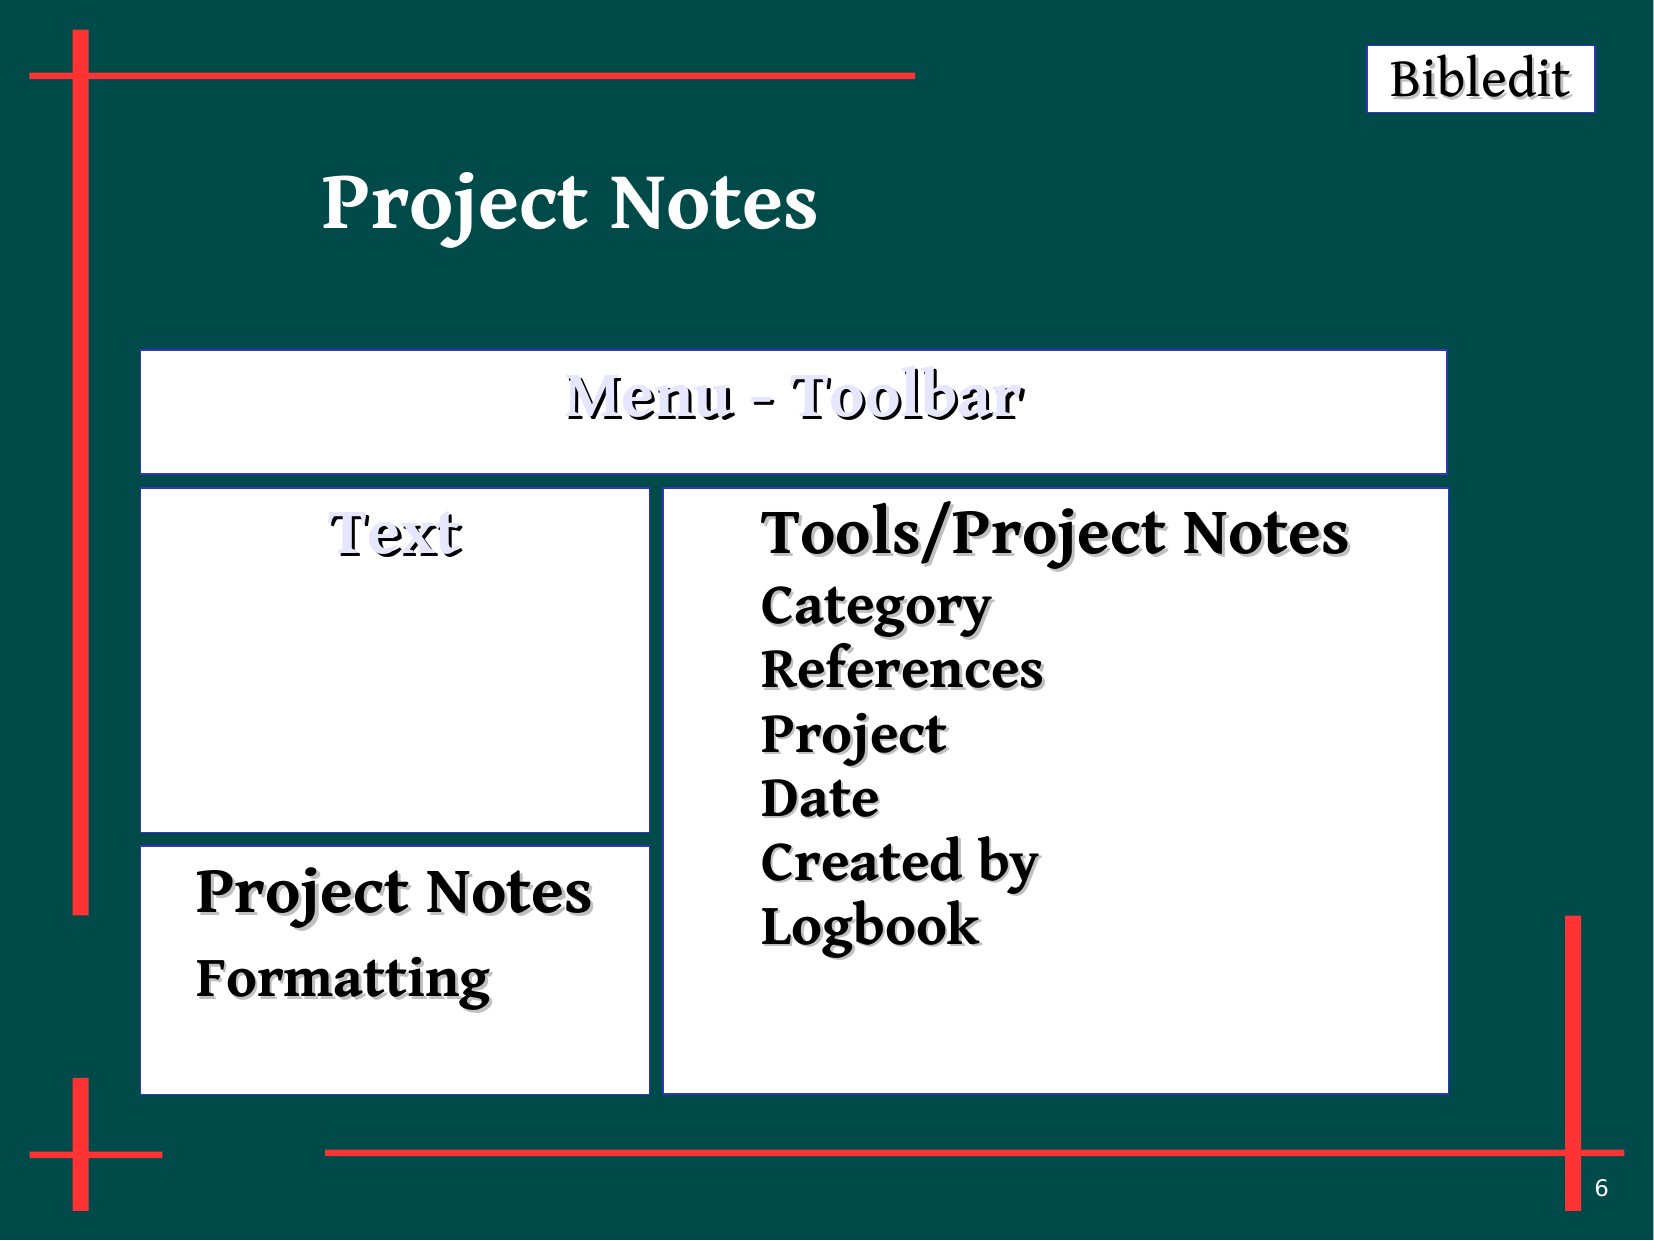

Bibledit
# Project Notes
Menu - Toolbar
Text
Tools/Project Notes
	Category
	References
	Project
	Date
	Created by
	Logbook
Project Notes
	Formatting